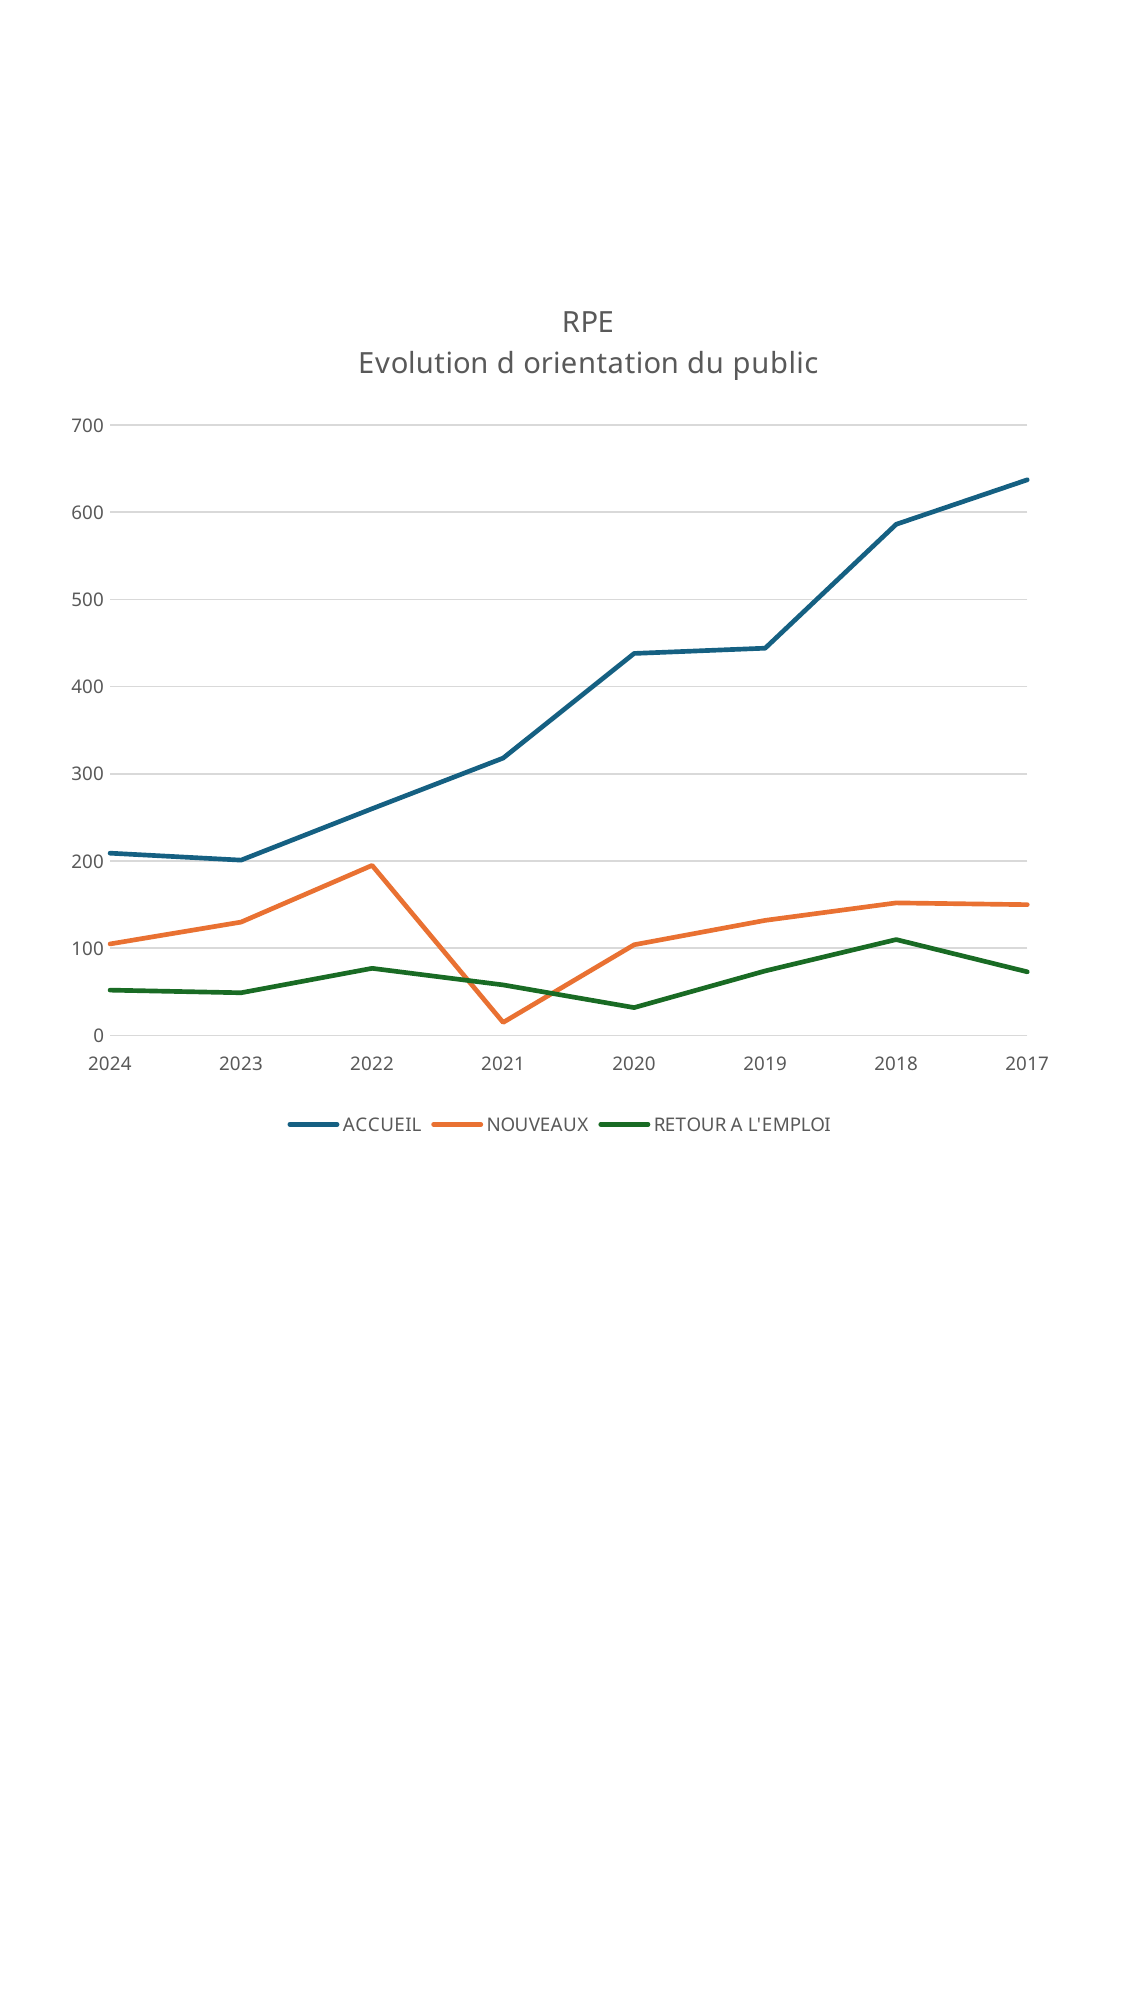

### Chart: RPE
Evolution d orientation du public
| Category | ACCUEIL | NOUVEAUX | RETOUR A L'EMPLOI |
|---|---|---|---|
| 2024 | 209.0 | 105.0 | 52.0 |
| 2023 | 201.0 | 130.0 | 49.0 |
| 2022 | 260.0 | 195.0 | 77.0 |
| 2021 | 318.0 | 15.0 | 58.0 |
| 2020 | 438.0 | 104.0 | 32.0 |
| 2019 | 444.0 | 132.0 | 74.0 |
| 2018 | 586.0 | 152.0 | 110.0 |
| 2017 | 637.0 | 150.0 | 73.0 |